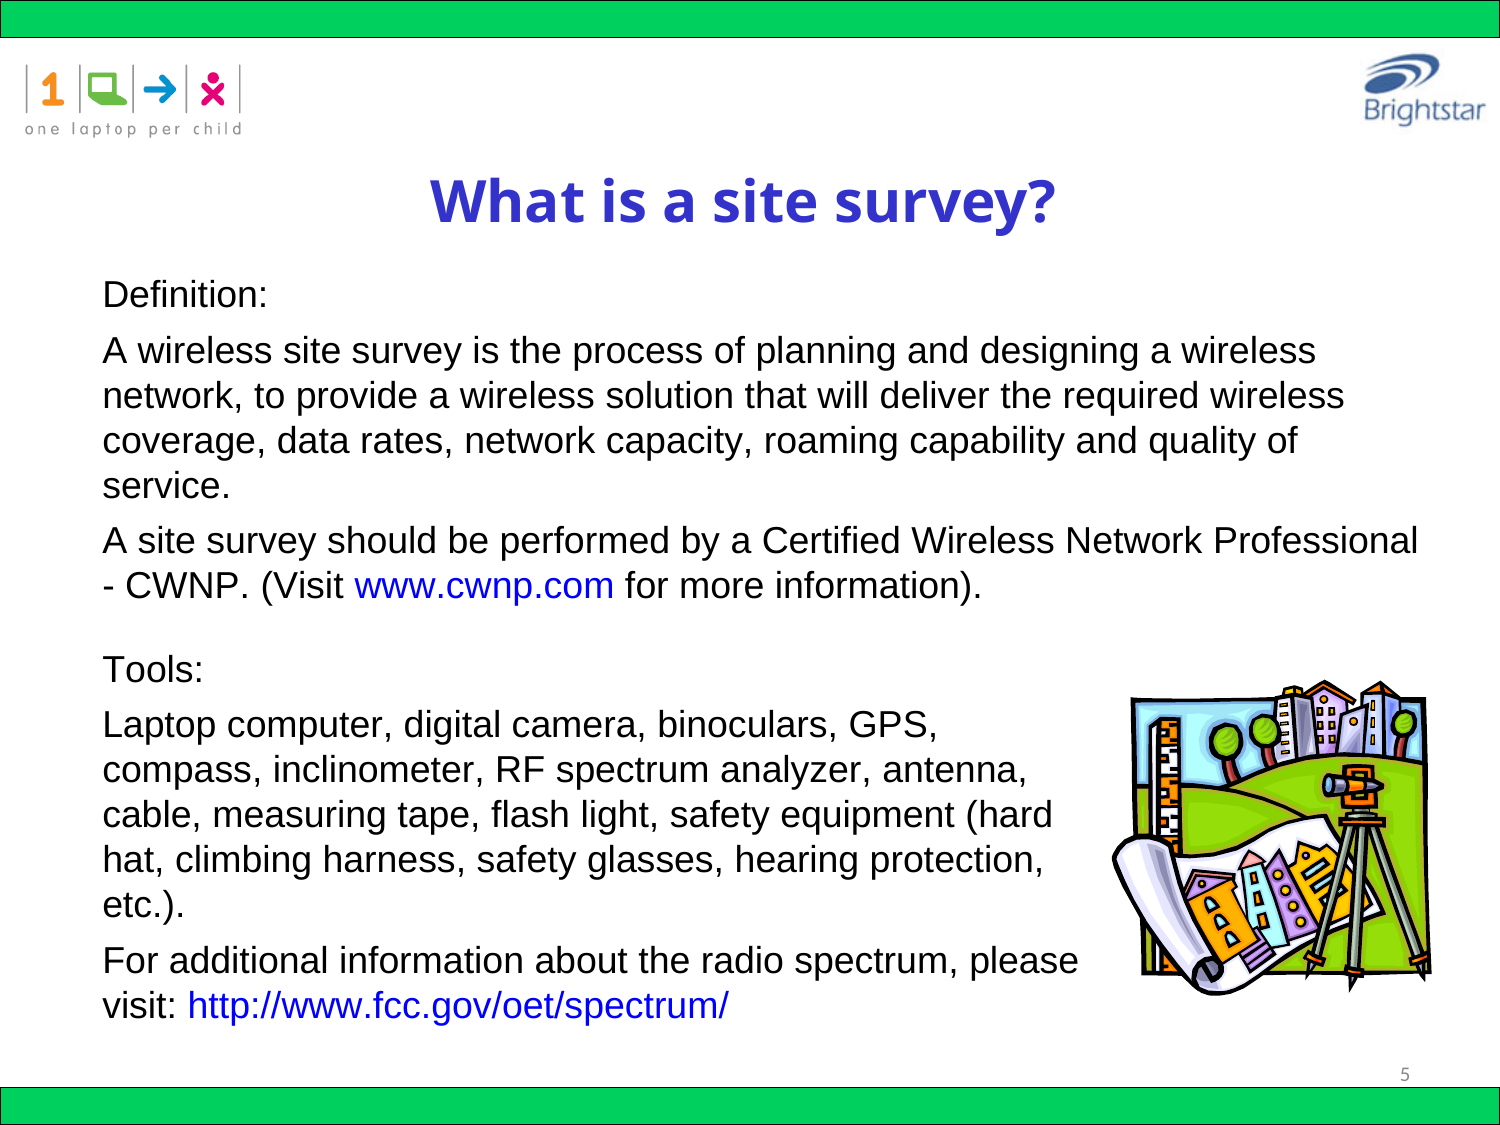

# What is a site survey?
Definition:
A wireless site survey is the process of planning and designing a wireless network, to provide a wireless solution that will deliver the required wireless coverage, data rates, network capacity, roaming capability and quality of service.
A site survey should be performed by a Certified Wireless Network Professional - CWNP. (Visit www.cwnp.com for more information).
Tools:
Laptop computer, digital camera, binoculars, GPS, compass, inclinometer, RF spectrum analyzer, antenna, cable, measuring tape, flash light, safety equipment (hard hat, climbing harness, safety glasses, hearing protection, etc.).
For additional information about the radio spectrum, please visit: http://www.fcc.gov/oet/spectrum/